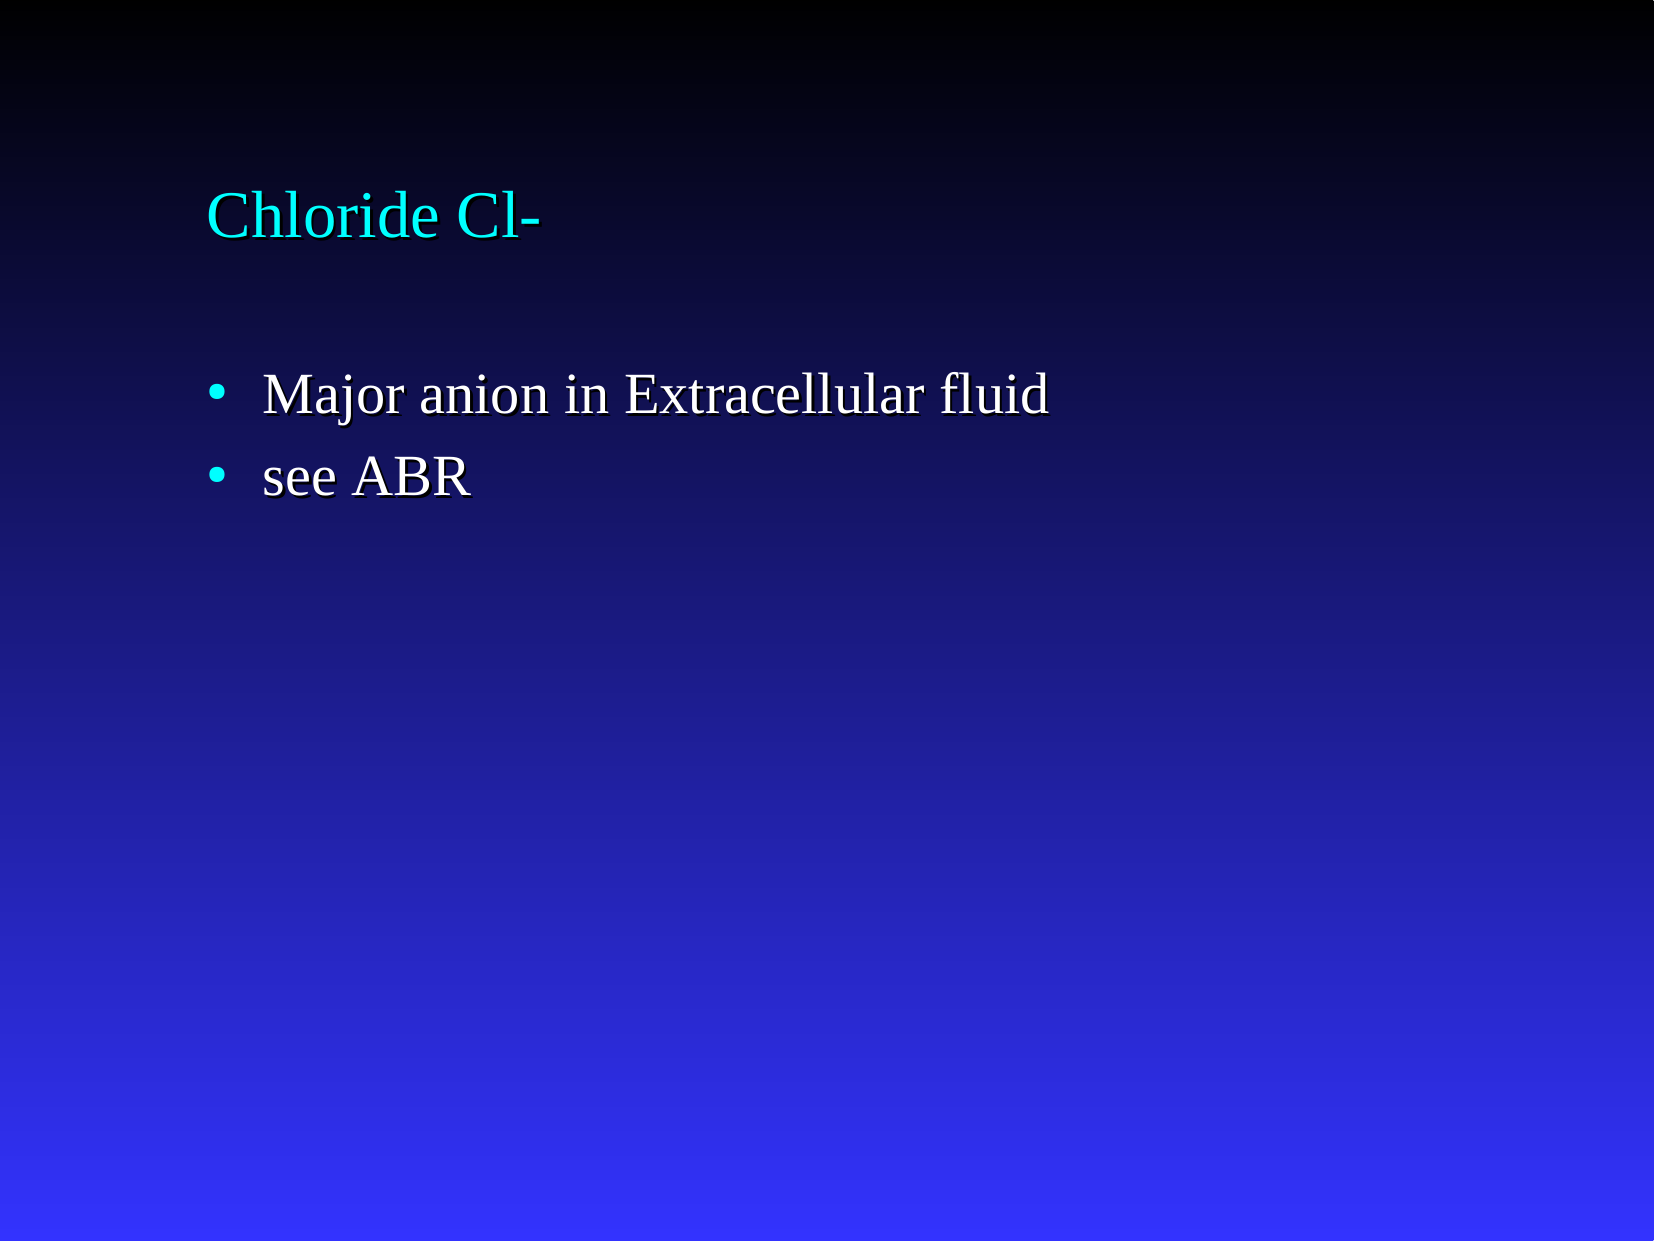

# Chloride Cl-
Major anion in Extracellular fluid
see ABR